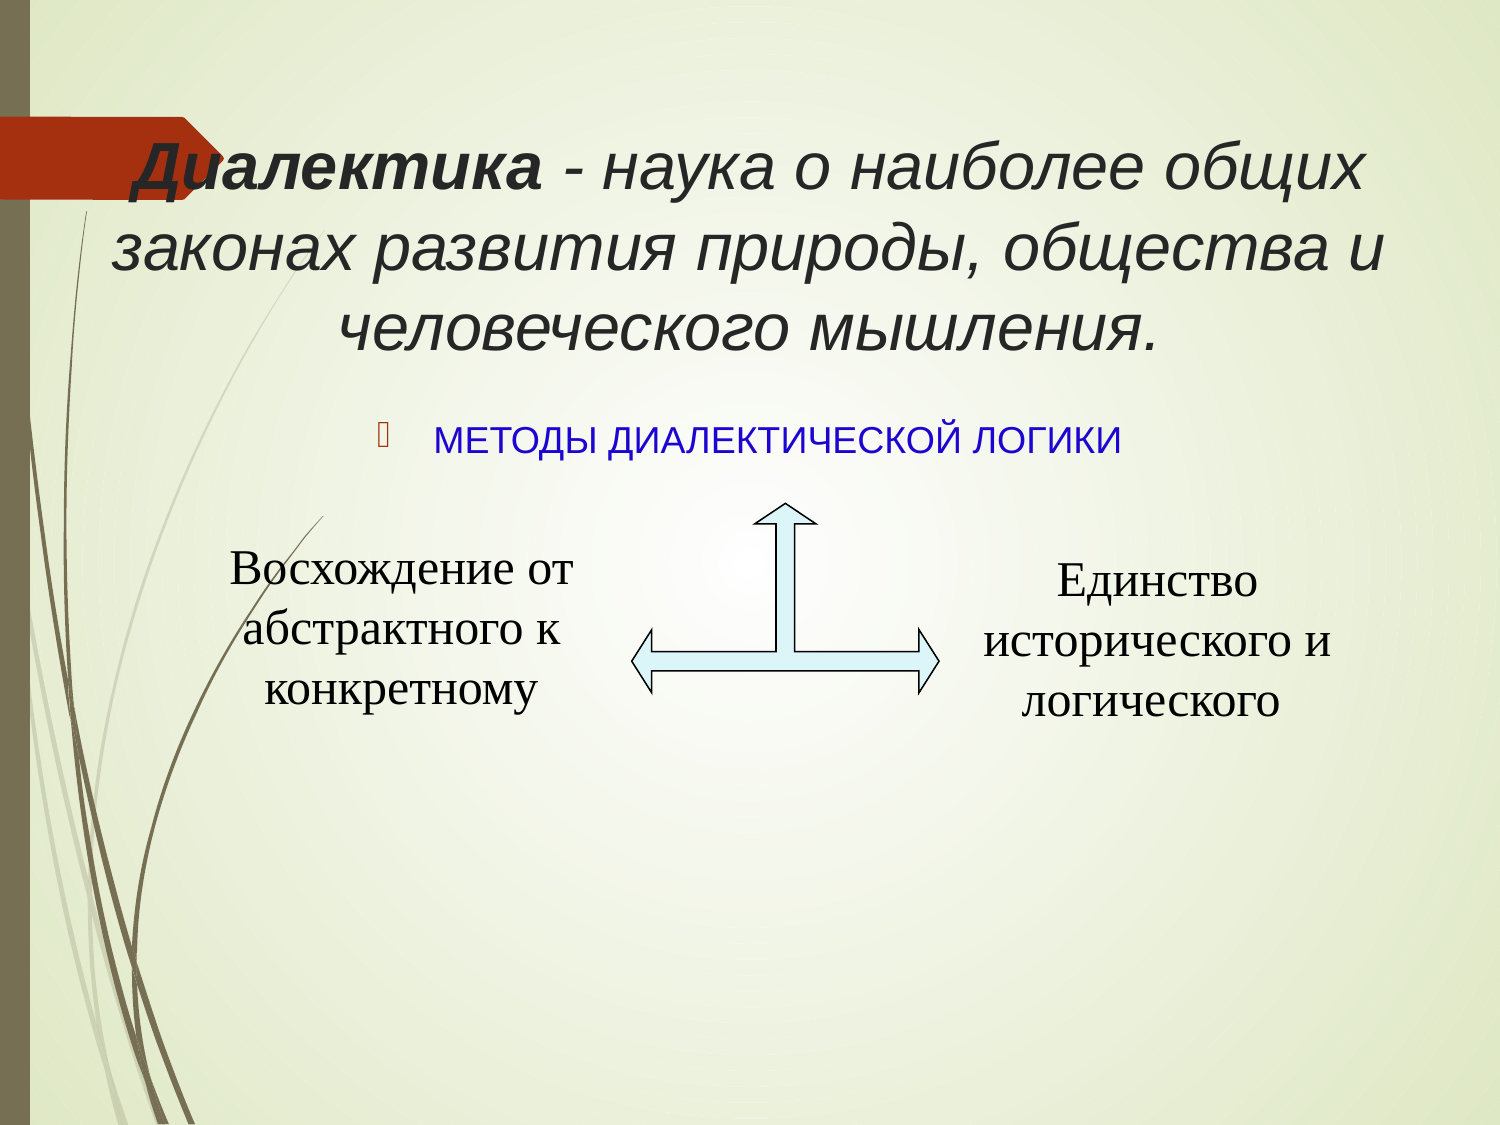

# Диалектика - наука о наиболее общих законах развития природы, общества и человеческого мышления.
МЕТОДЫ ДИАЛЕКТИЧЕСКОЙ ЛОГИКИ
Восхождение от абстрактного к конкретному
Единство исторического и логического